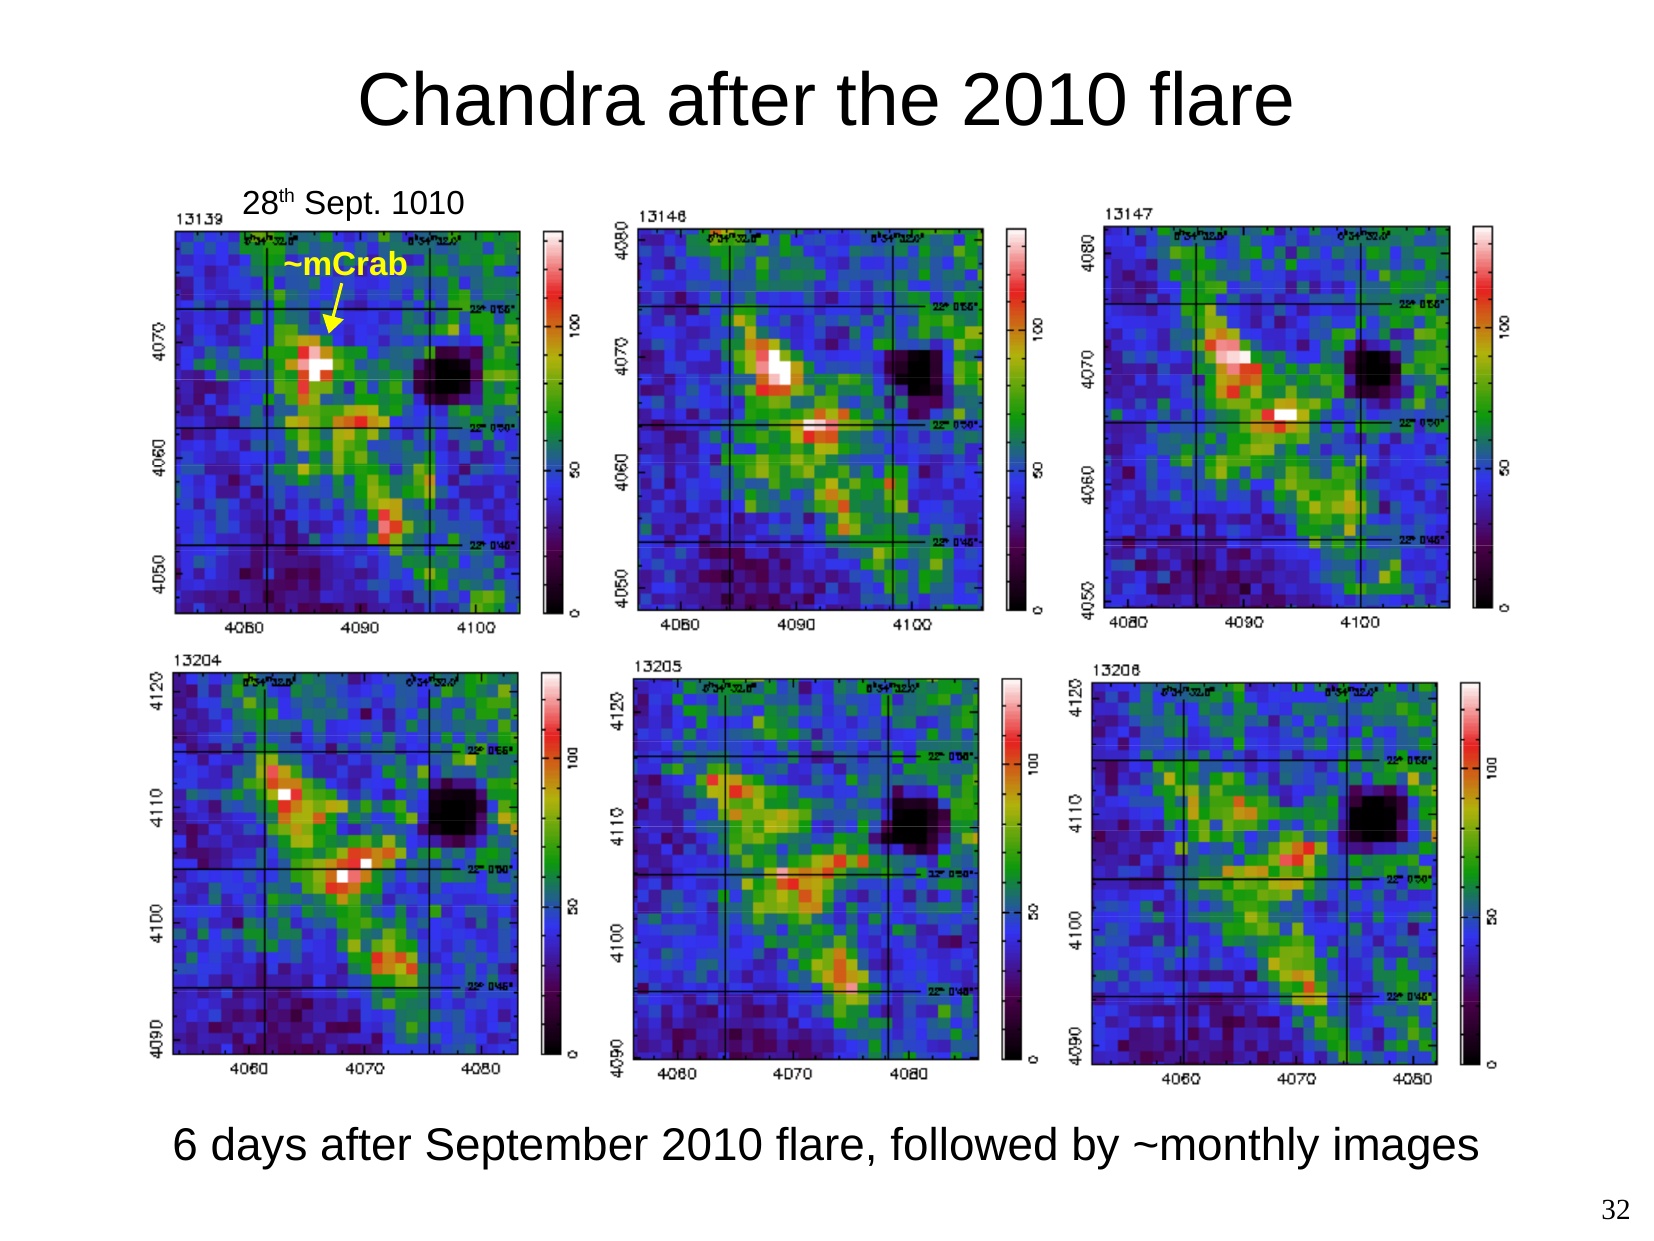

# Chandra after the 2010 flare
28th Sept. 1010
~mCrab
6 days after September 2010 flare, followed by ~monthly images
32